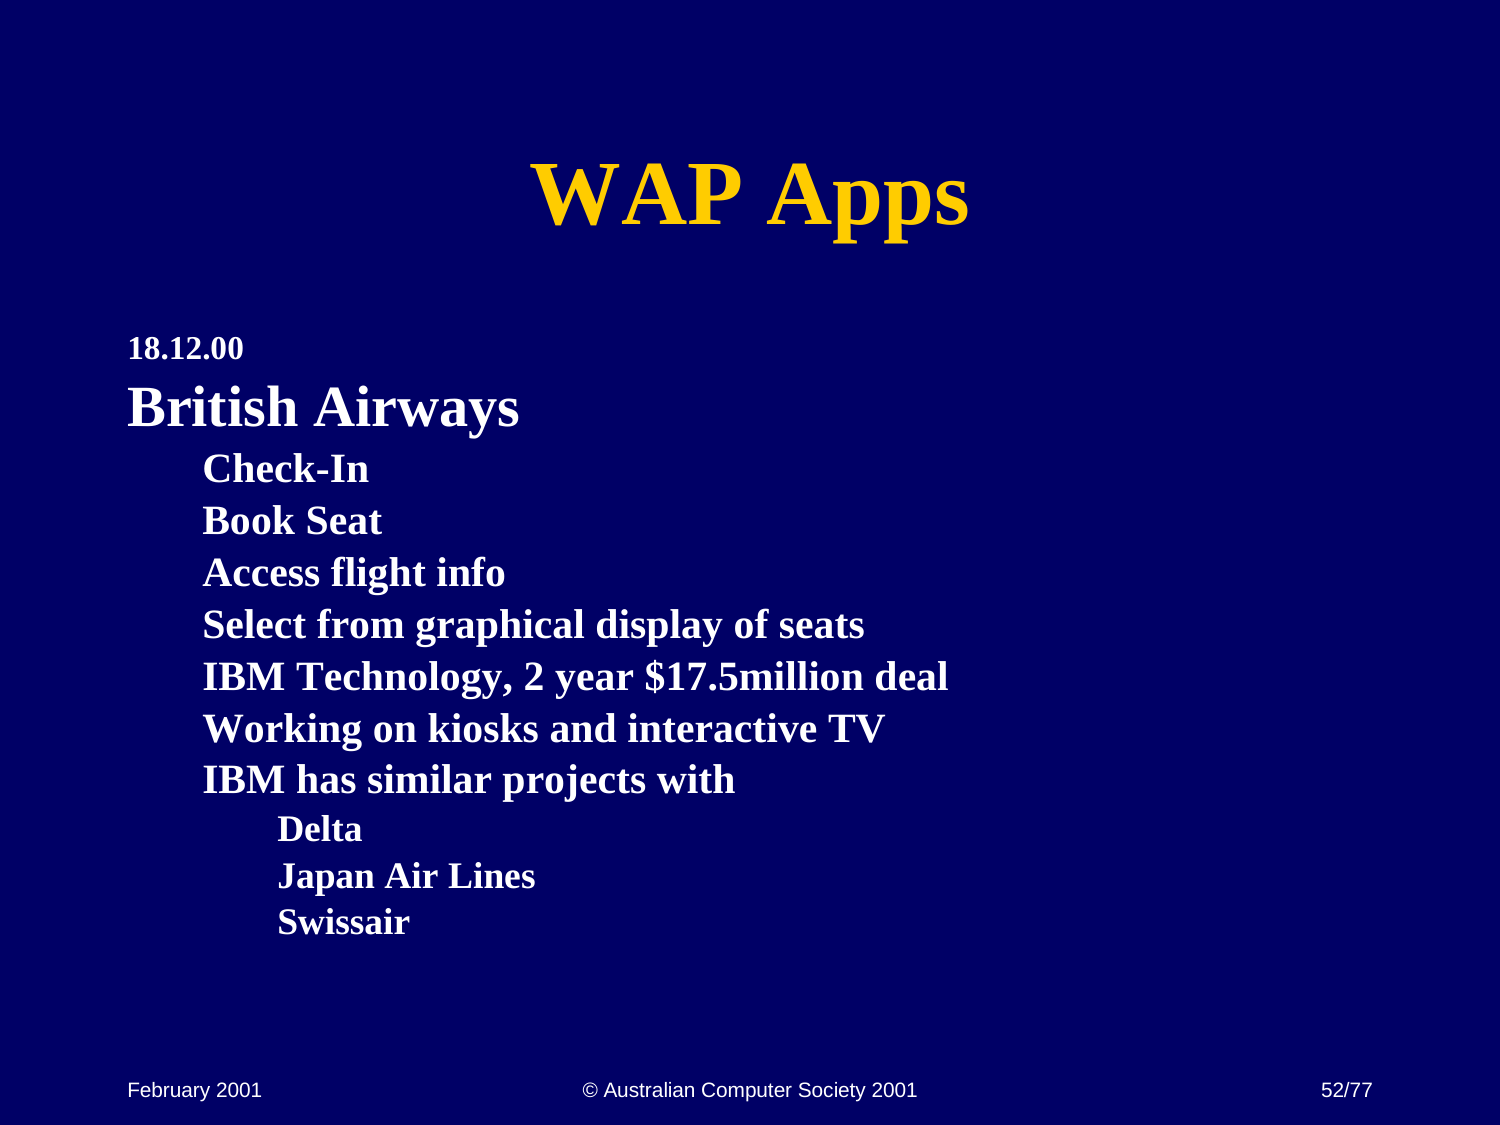

# WAP Apps
18.12.00
British Airways
Check-In
Book Seat
Access flight info
Select from graphical display of seats
IBM Technology, 2 year $17.5million deal
Working on kiosks and interactive TV
IBM has similar projects with
Delta
Japan Air Lines
Swissair
February 2001
© Australian Computer Society 2001
52